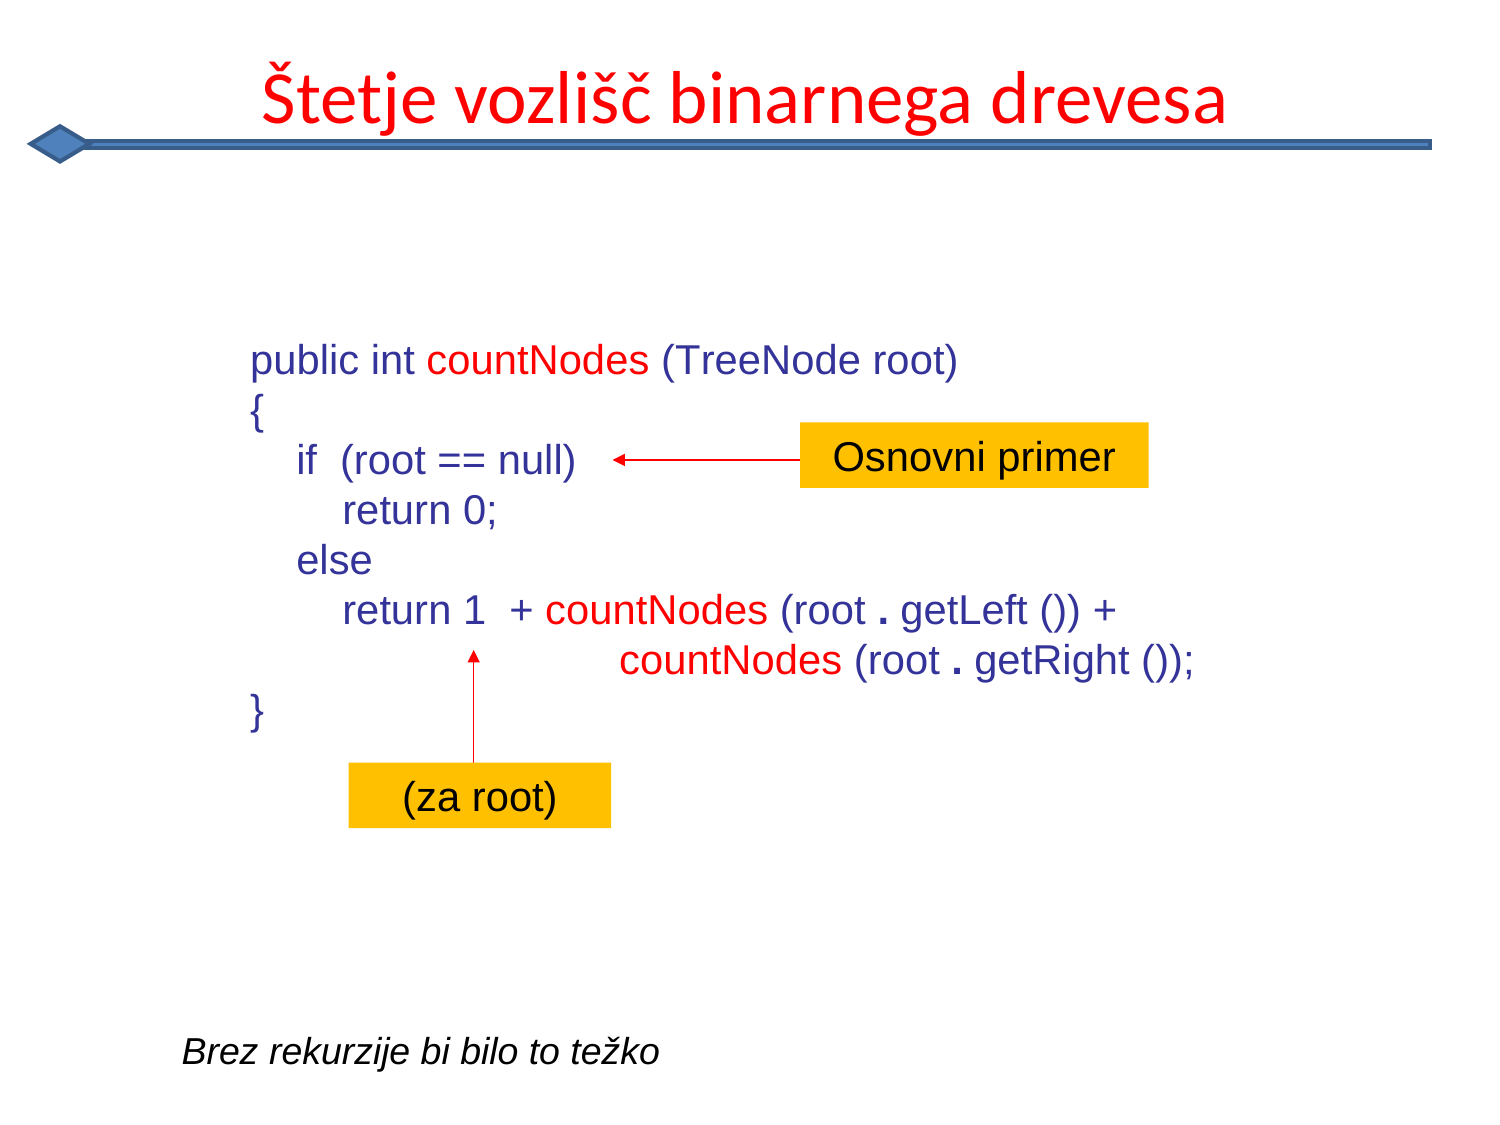

# Štetje vozlišč binarnega drevesa
 public int countNodes (TreeNode root)
 {
 if (root == null)
 return 0;
 else
 return 1 + countNodes (root . getLeft ()) +
 	 countNodes (root . getRight ());
 }
Osnovni primer
(za root)
Brez rekurzije bi bilo to težko